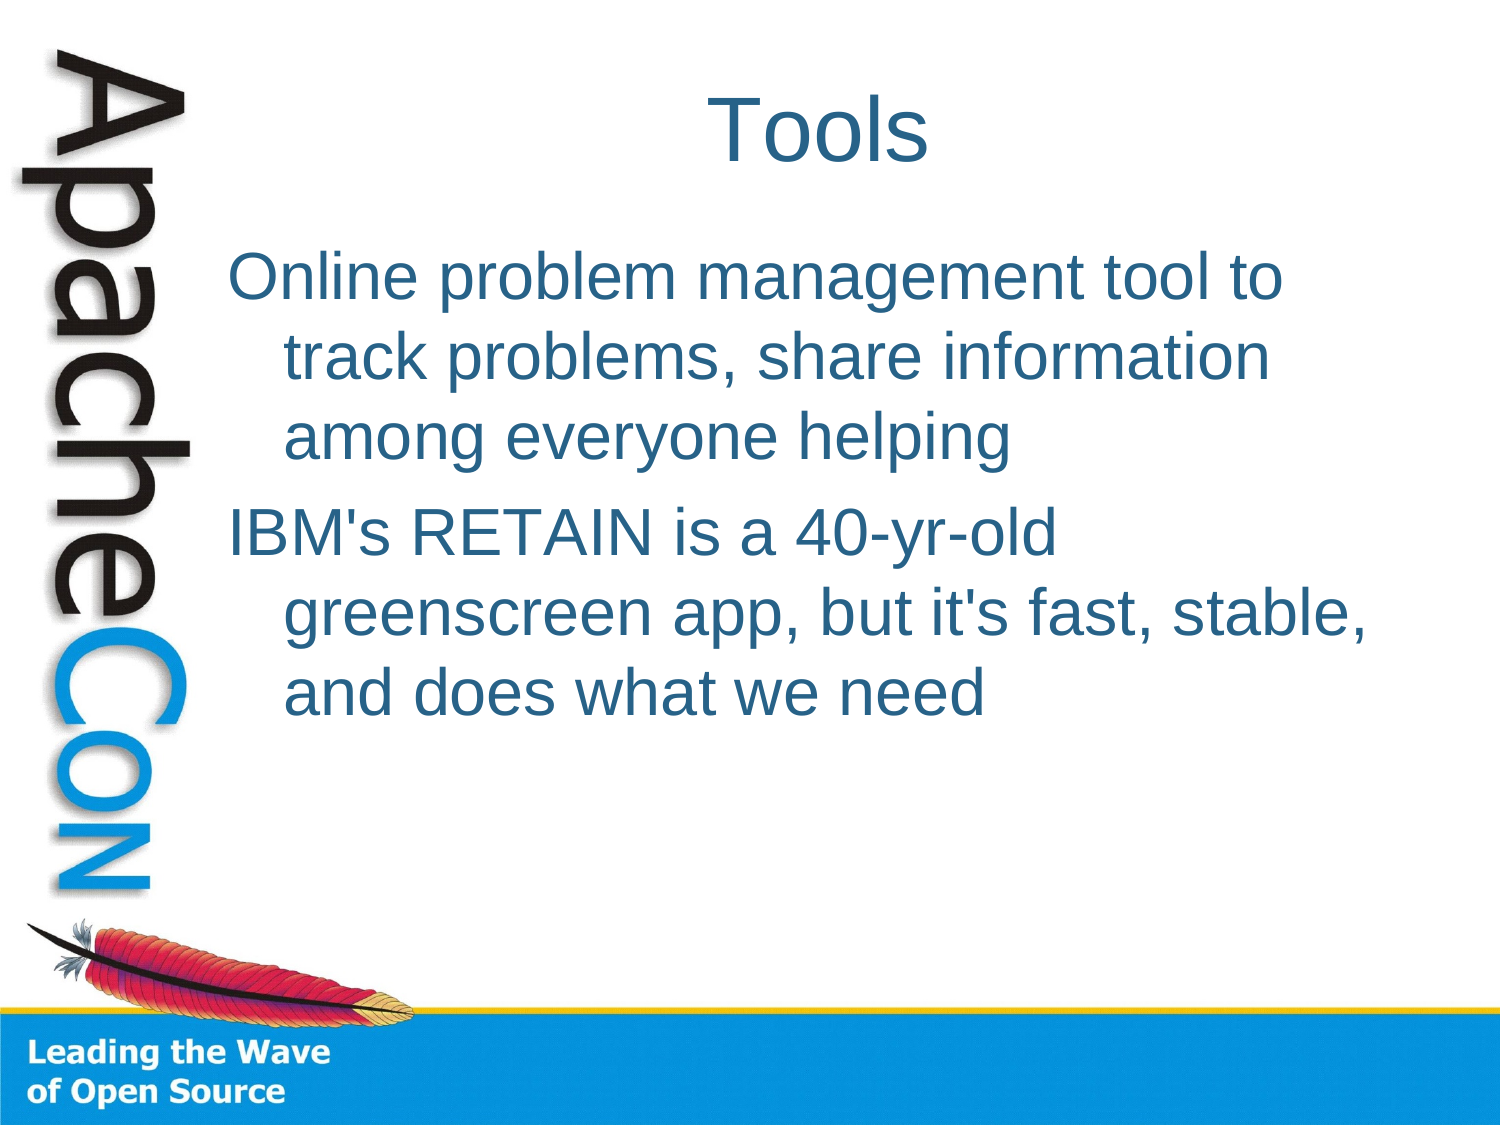

# Tools
Online problem management tool to track problems, share information among everyone helping
IBM's RETAIN is a 40-yr-old greenscreen app, but it's fast, stable, and does what we need